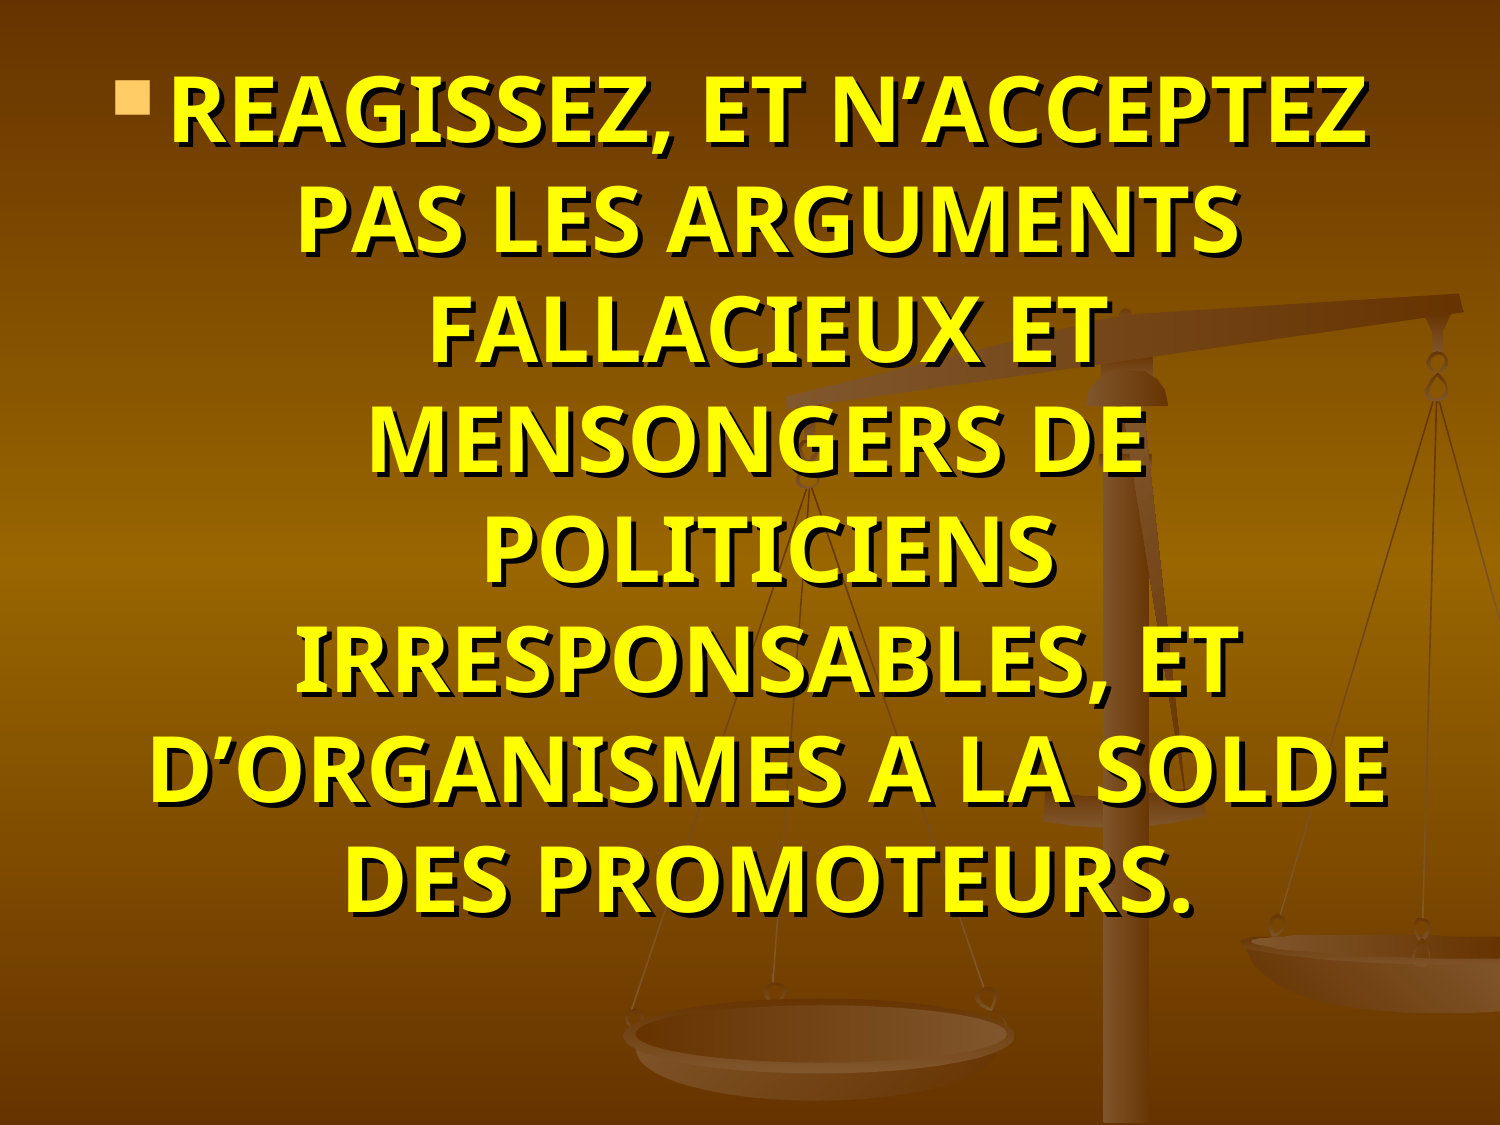

# REAGISSEZ, ET N’ACCEPTEZ PAS LES ARGUMENTS FALLACIEUX ET MENSONGERS DE POLITICIENS IRRESPONSABLES, ET D’ORGANISMES A LA SOLDE DES PROMOTEURS.